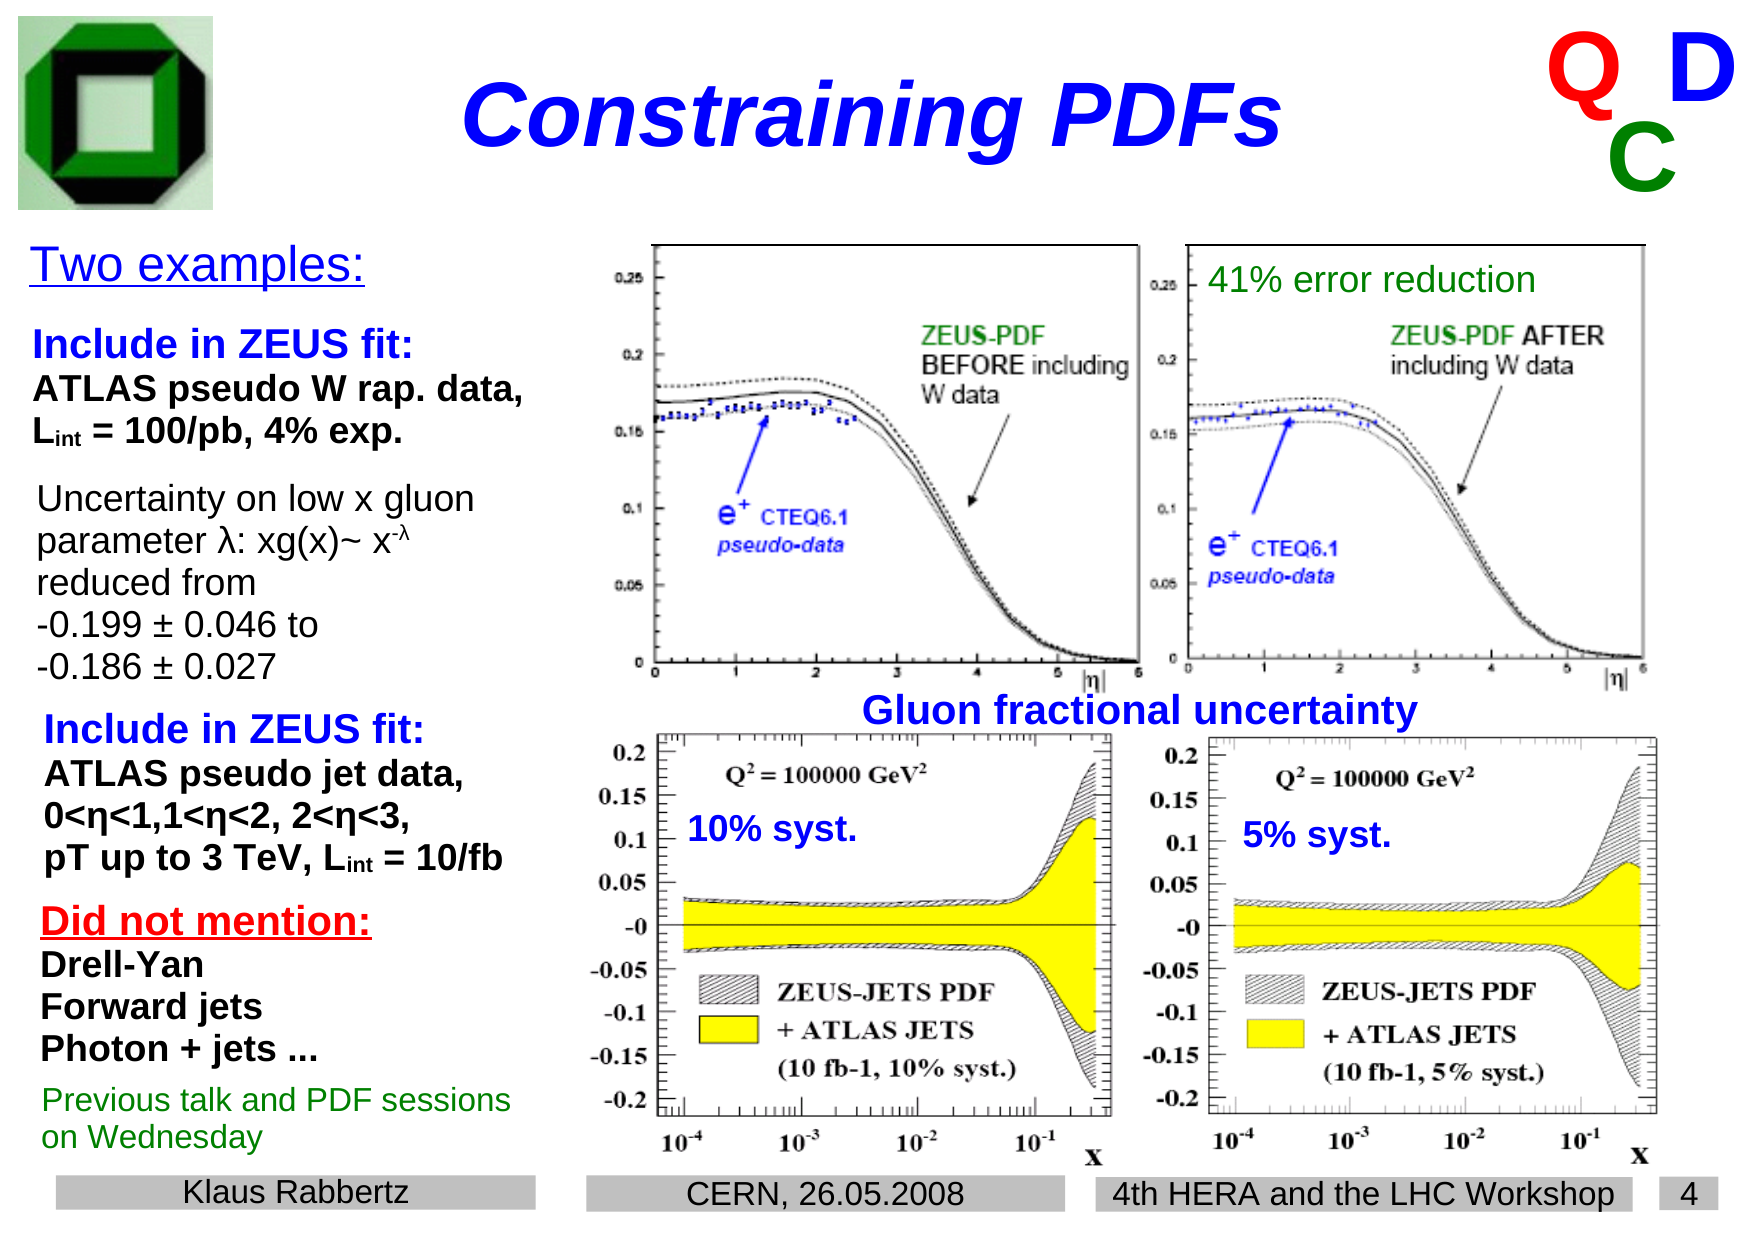

# Constraining PDFs
Two examples:
41% error reduction
Include in ZEUS fit:
ATLAS pseudo W rap. data,
Lint = 100/pb, 4% exp.
Uncertainty on low x gluon
parameter λ: xg(x)~ x-λ
reduced from
-0.199 ± 0.046 to
-0.186 ± 0.027
Gluon fractional uncertainty
10% syst.
5% syst.
Include in ZEUS fit:
ATLAS pseudo jet data,
0<η<1,1<η<2, 2<η<3,
pT up to 3 TeV, Lint = 10/fb
Did not mention:
Drell-Yan
Forward jets
Photon + jets ...
 Previous talk and PDF sessions on Wednesday